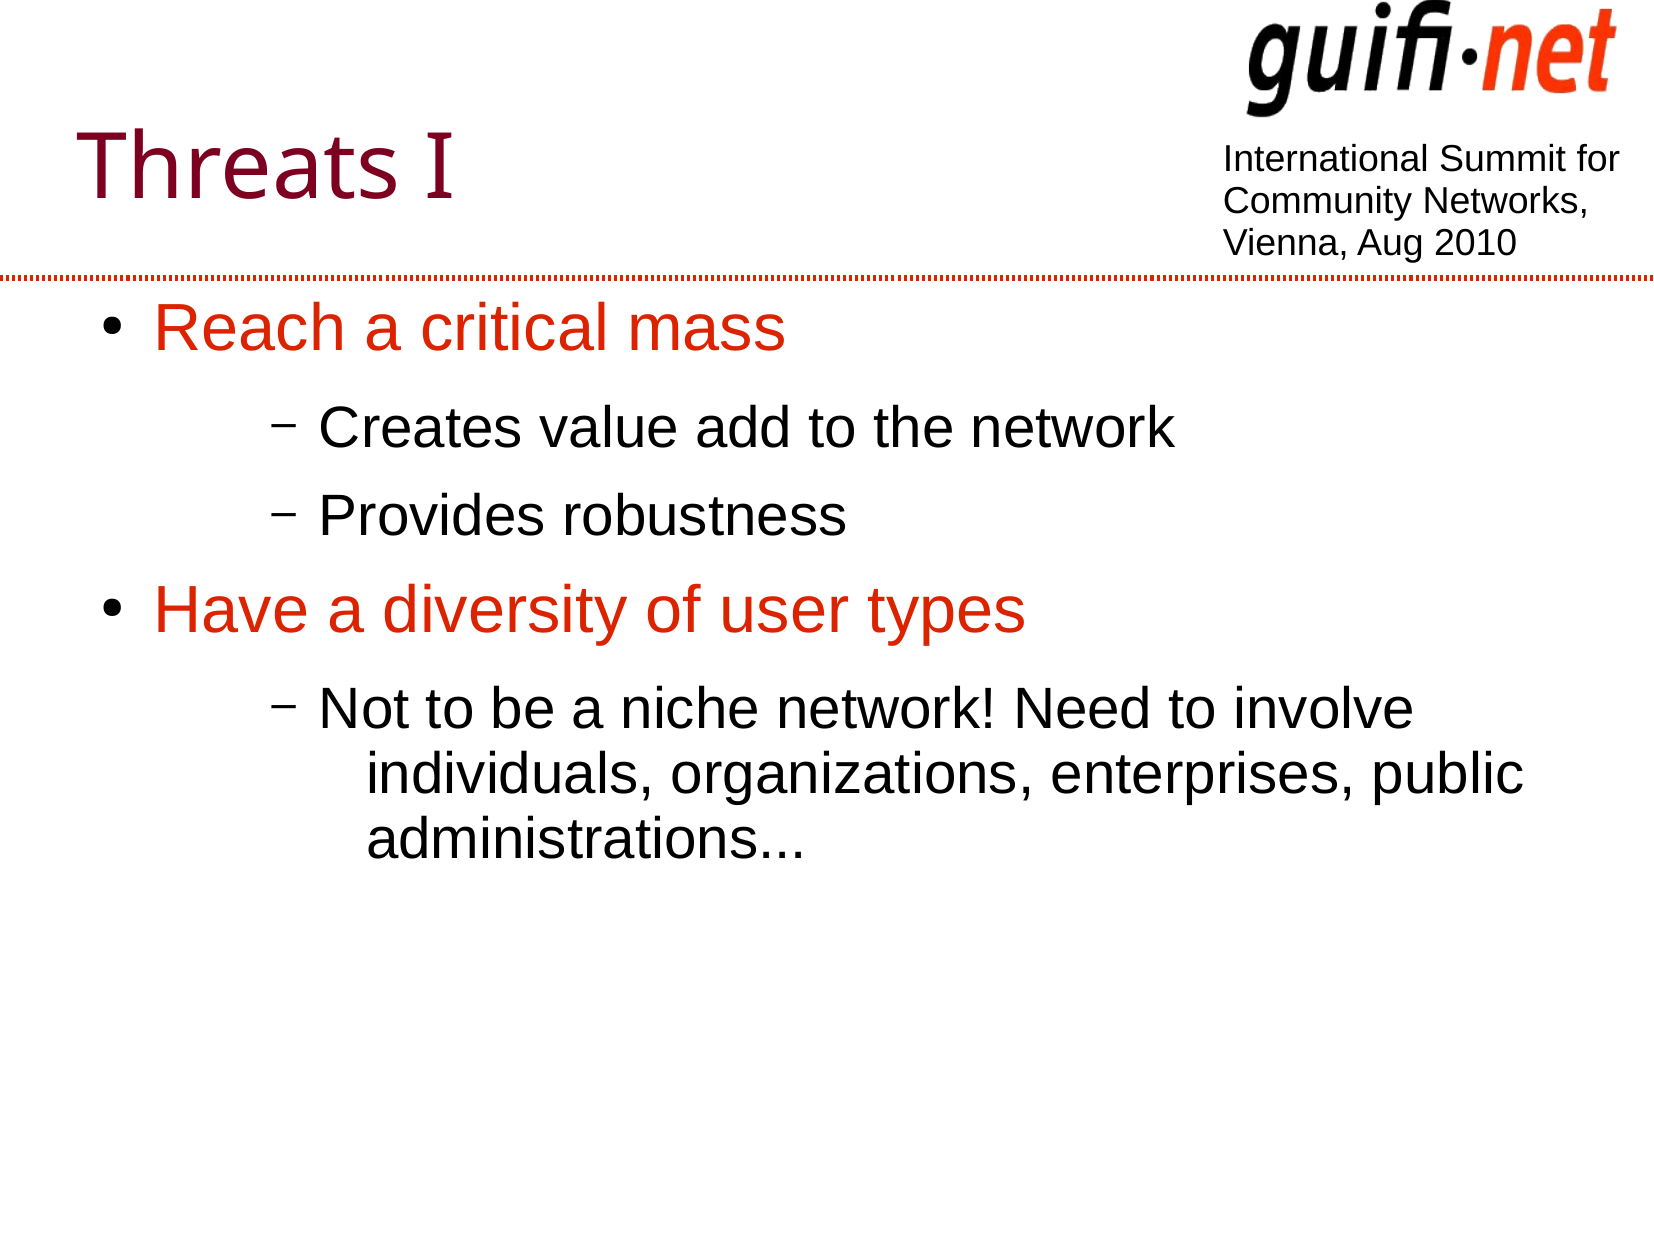

# Threats I
Reach a critical mass
Creates value add to the network
Provides robustness
Have a diversity of user types
Not to be a niche network! Need to involve individuals, organizations, enterprises, public administrations...